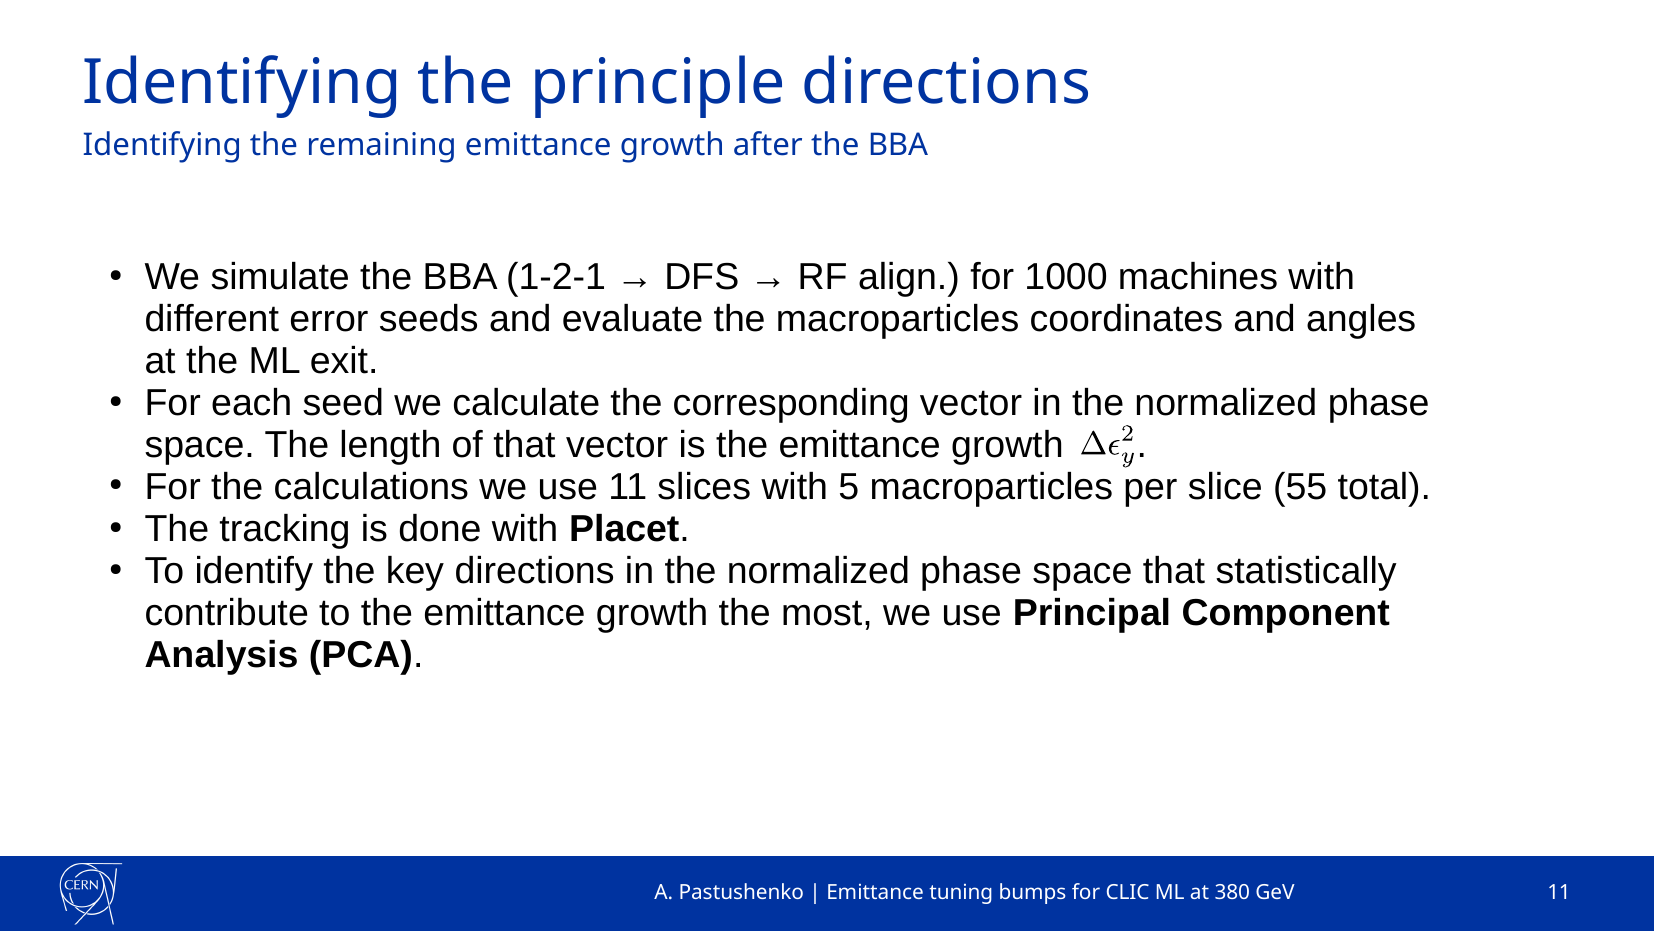

# Identifying the principle directions Identifying the remaining emittance growth after the BBA
We simulate the BBA (1-2-1 → DFS → RF align.) for 1000 machines with different error seeds and evaluate the macroparticles coordinates and angles at the ML exit.
For each seed we calculate the corresponding vector in the normalized phase space. The length of that vector is the emittance growth .
For the calculations we use 11 slices with 5 macroparticles per slice (55 total).
The tracking is done with Placet.
To identify the key directions in the normalized phase space that statistically contribute to the emittance growth the most, we use Principal Component Analysis (PCA).
A. Pastushenko | Emittance tuning bumps for CLIC ML at 380 GeV
11